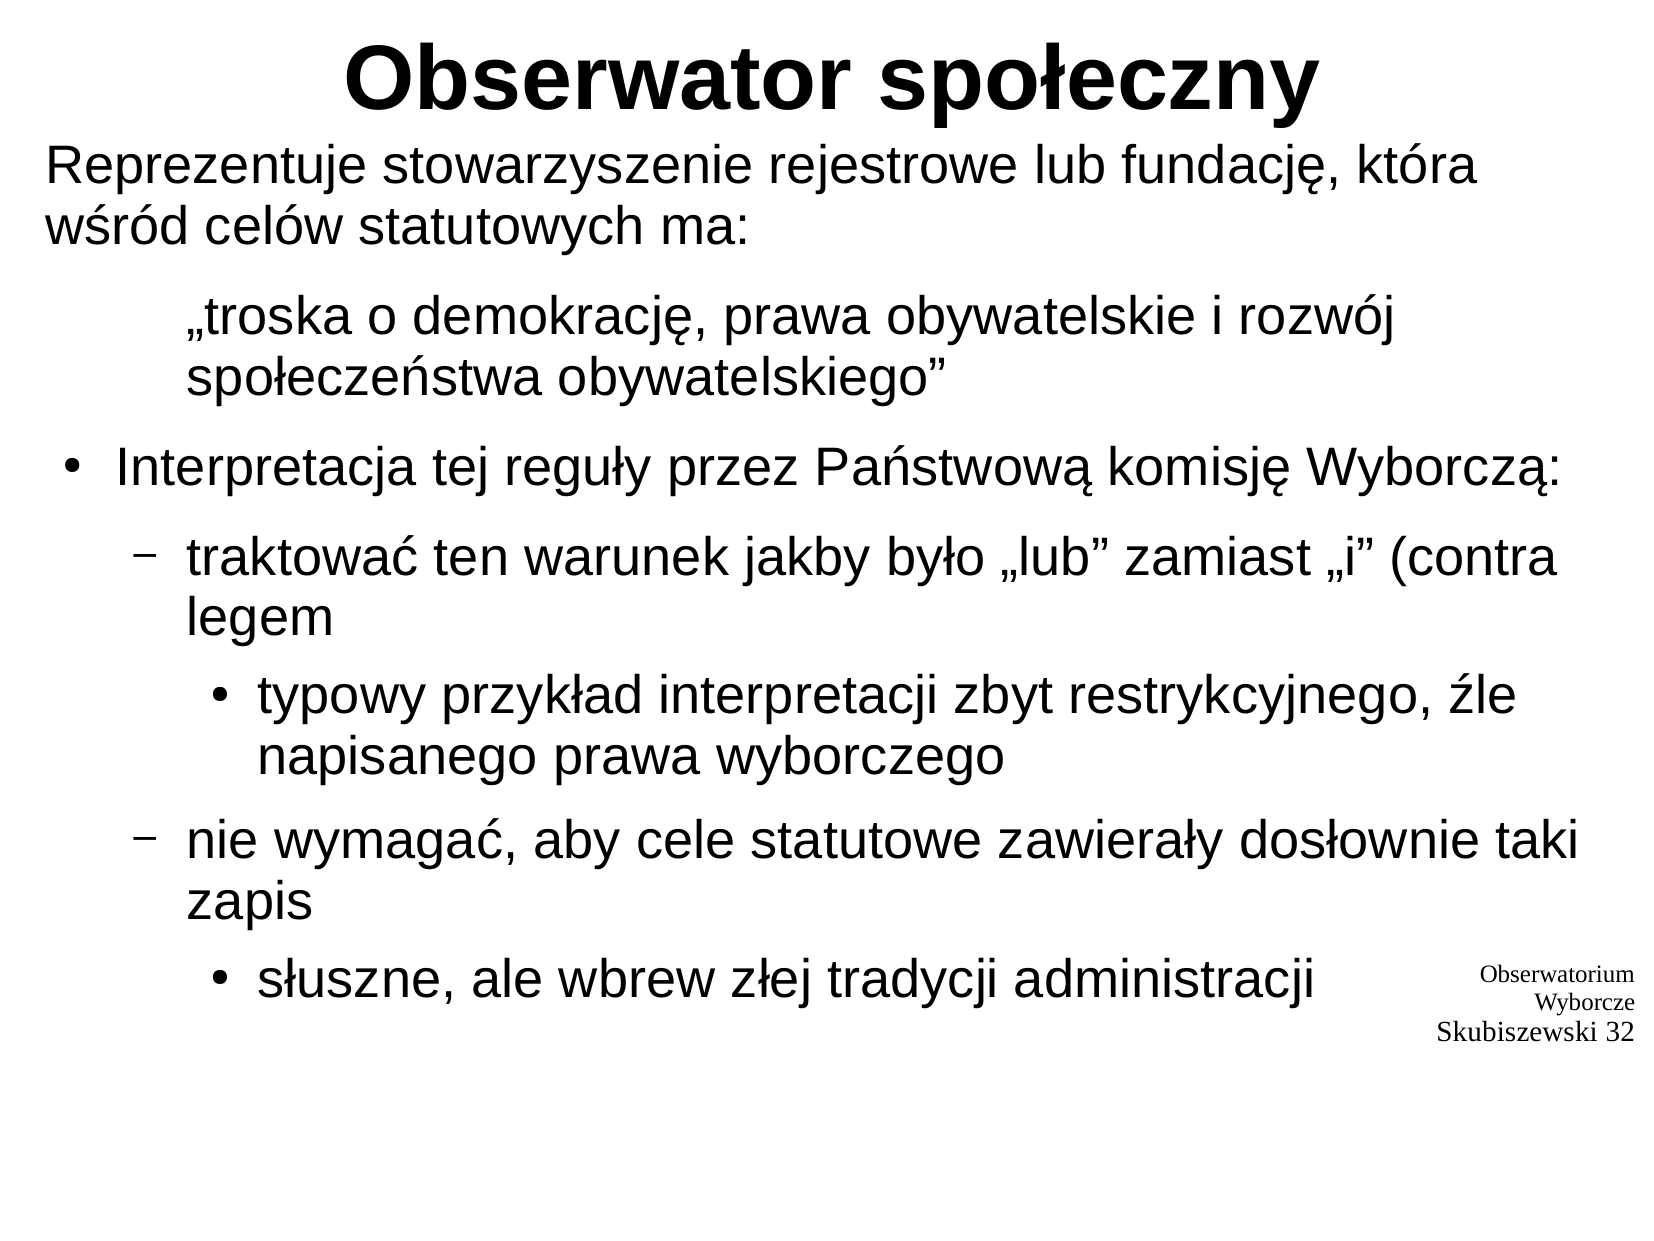

# Obserwator społeczny
Reprezentuje stowarzyszenie rejestrowe lub fundację, która wśród celów statutowych ma:
„troska o demokrację, prawa obywatelskie i rozwój społeczeństwa obywatelskiego”
Interpretacja tej reguły przez Państwową komisję Wyborczą:
traktować ten warunek jakby było „lub” zamiast „i” (contra legem
typowy przykład interpretacji zbyt restrykcyjnego, źle napisanego prawa wyborczego
nie wymagać, aby cele statutowe zawierały dosłownie taki zapis
słuszne, ale wbrew złej tradycji administracji
32